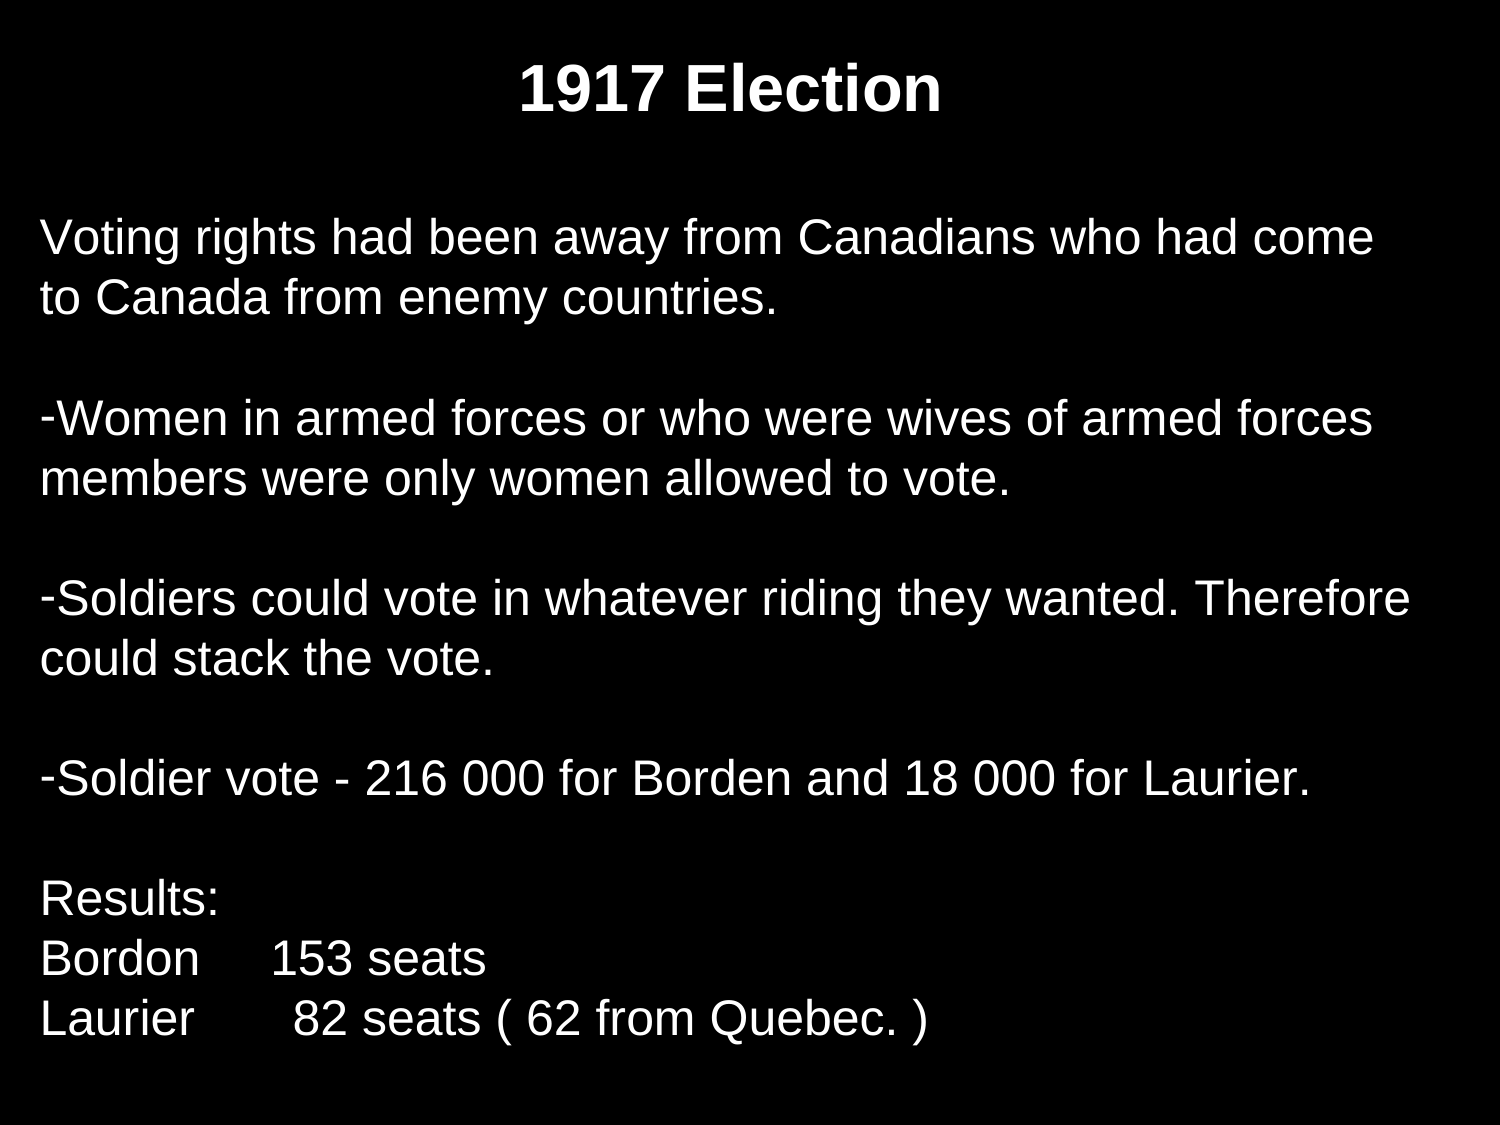

1917 Election
Voting rights had been away from Canadians who had come to Canada from enemy countries.
Women in armed forces or who were wives of armed forces members were only women allowed to vote.
Soldiers could vote in whatever riding they wanted. Therefore could stack the vote.
Soldier vote - 216 000 for Borden and 18 000 for Laurier.
Results:
Bordon     153 seats
Laurier       82 seats ( 62 from Quebec. )